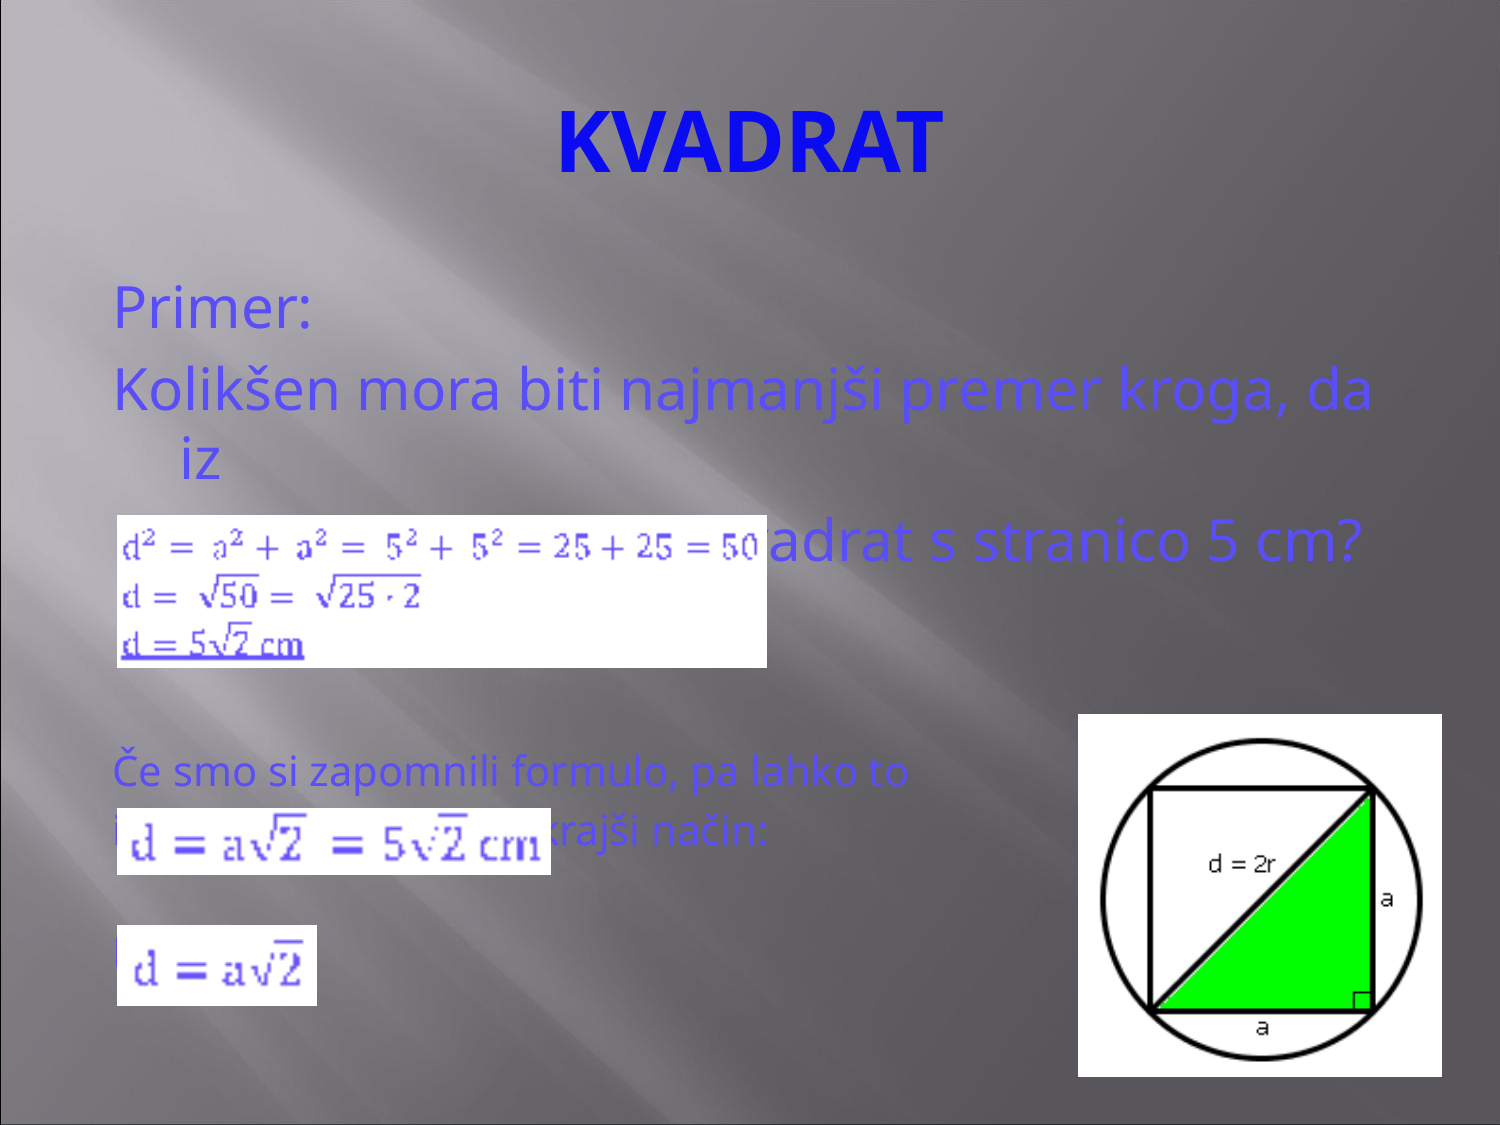

# KVADRAT
Primer:
Kolikšen mora biti najmanjši premer kroga, da iz
njega lahko izrežemo kvadrat s stranico 5 cm?
Če smo si zapomnili formulo, pa lahko to
izračunamo na veliko krajši način:
Formula: